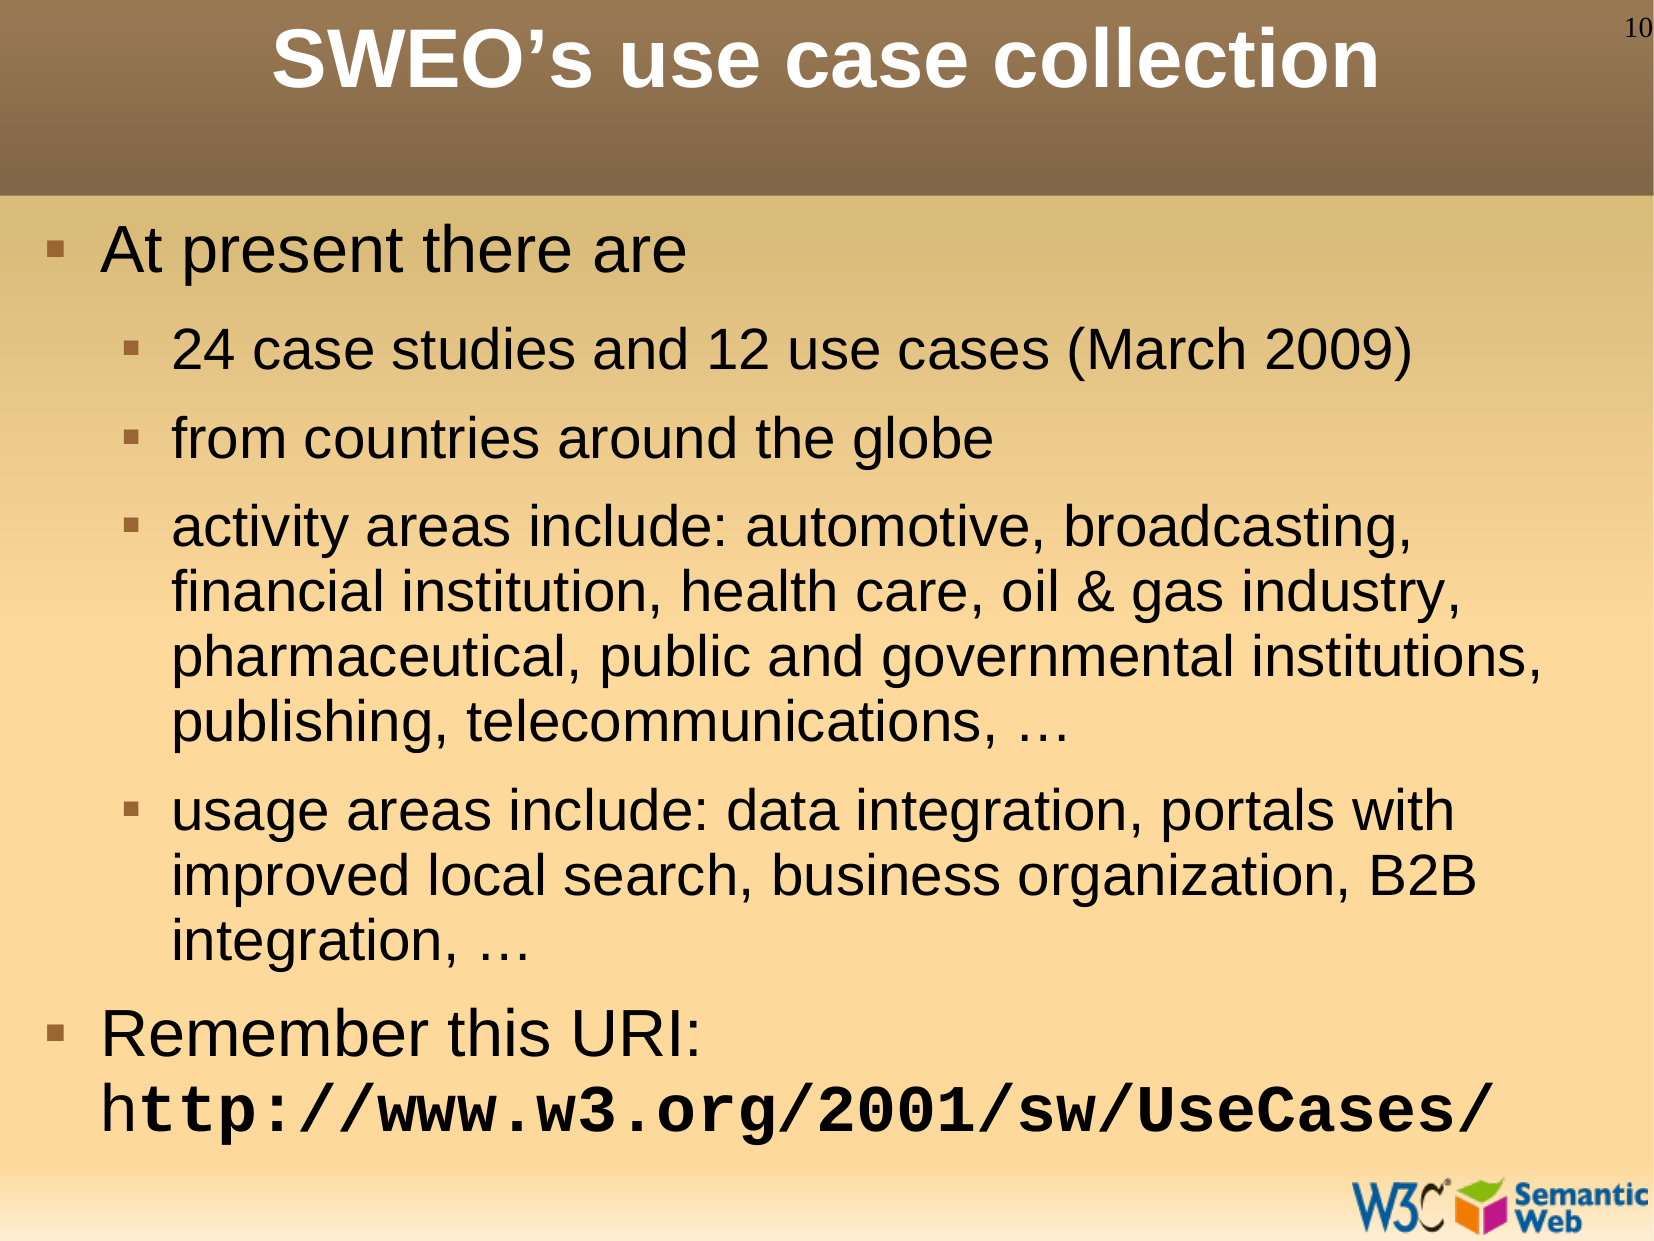

# SWEO’s use case collection
10
At present there are
24 case studies and 12 use cases (March 2009)
from countries around the globe
activity areas include: automotive, broadcasting, financial institution, health care, oil & gas industry, pharmaceutical, public and governmental institutions, publishing, telecommunications, …
usage areas include: data integration, portals with improved local search, business organization, B2B integration, …
Remember this URI: http://www.w3.org/2001/sw/UseCases/